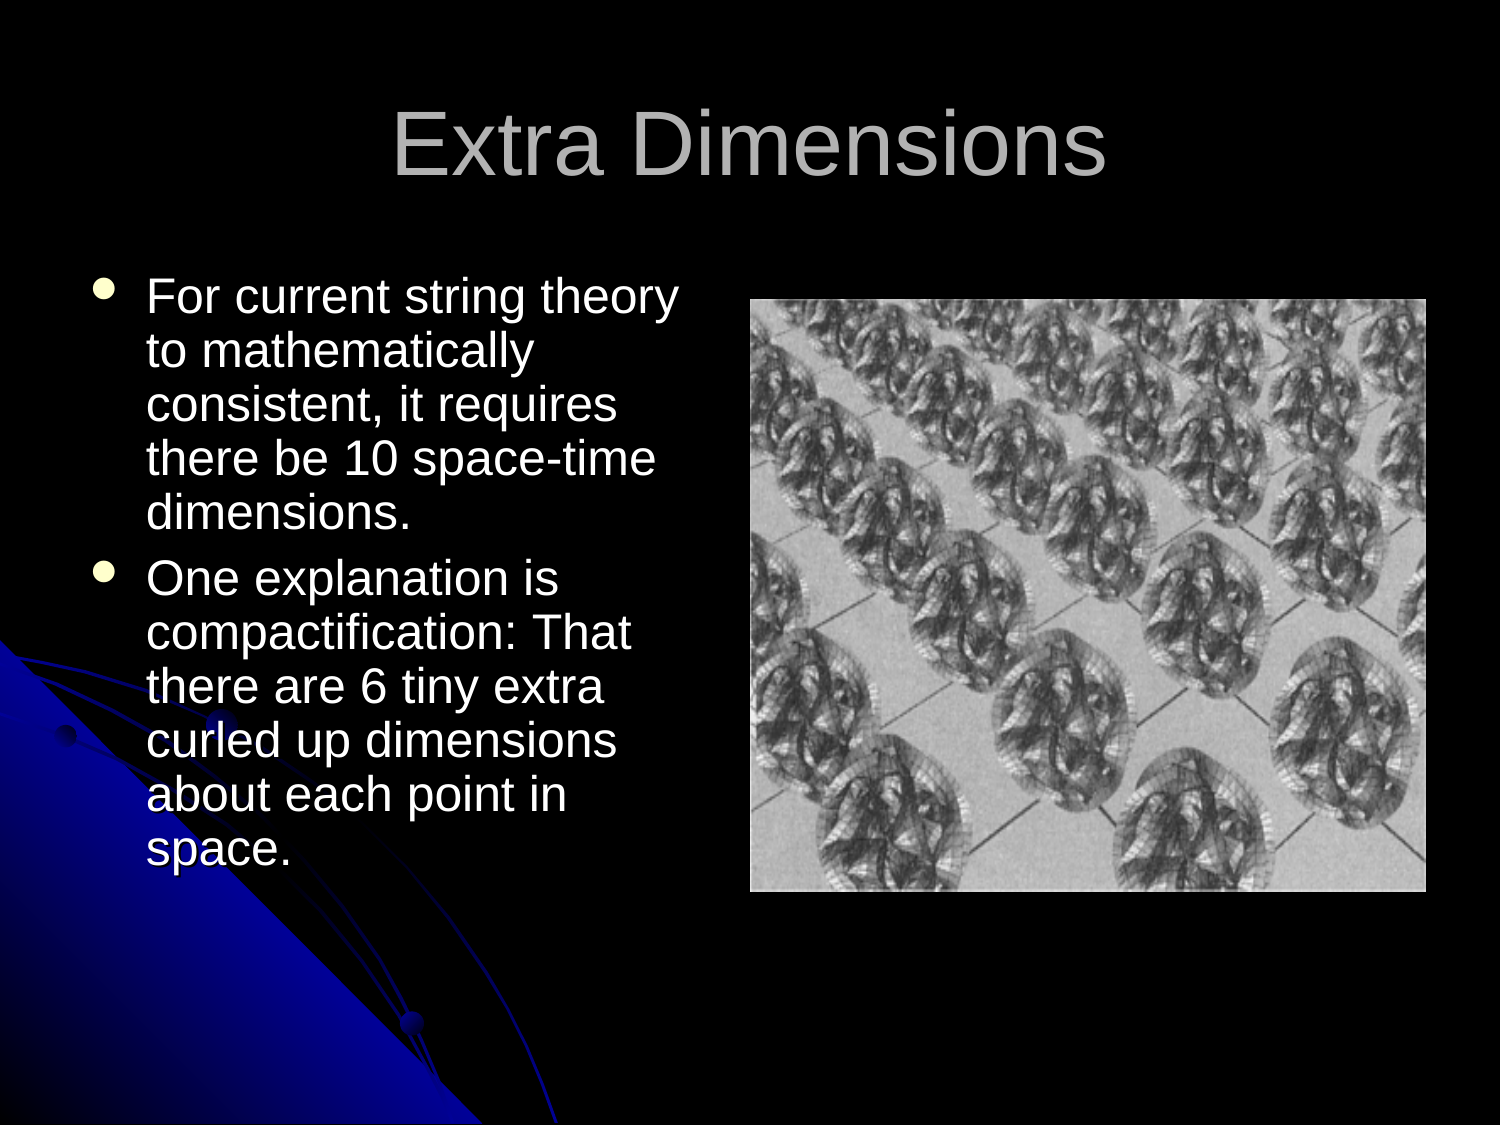

# Extra Dimensions
For current string theory to mathematically consistent, it requires there be 10 space-time dimensions.
One explanation is compactification: That there are 6 tiny extra curled up dimensions about each point in space.